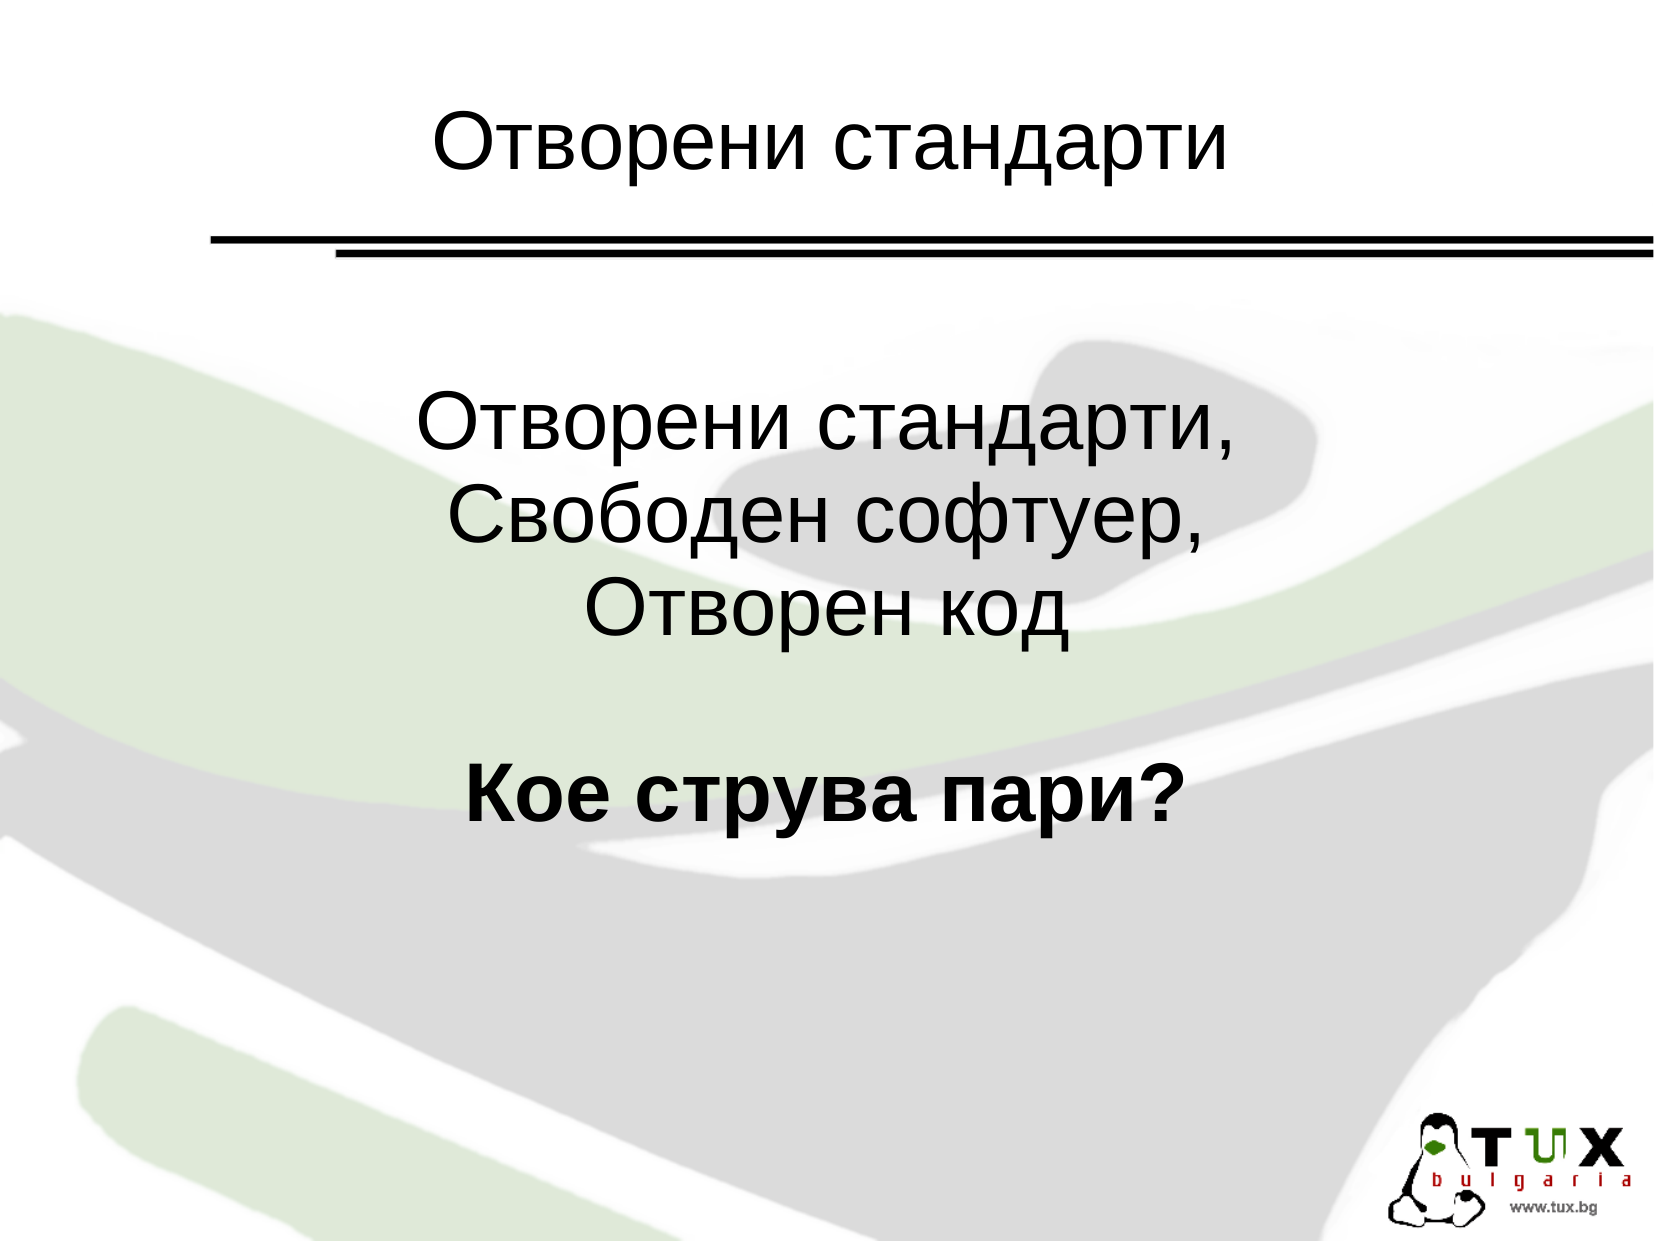

# Отворени стандарти
Отворени стандарти,
Свободен софтуер,
Отворен код
Кое струва пари?